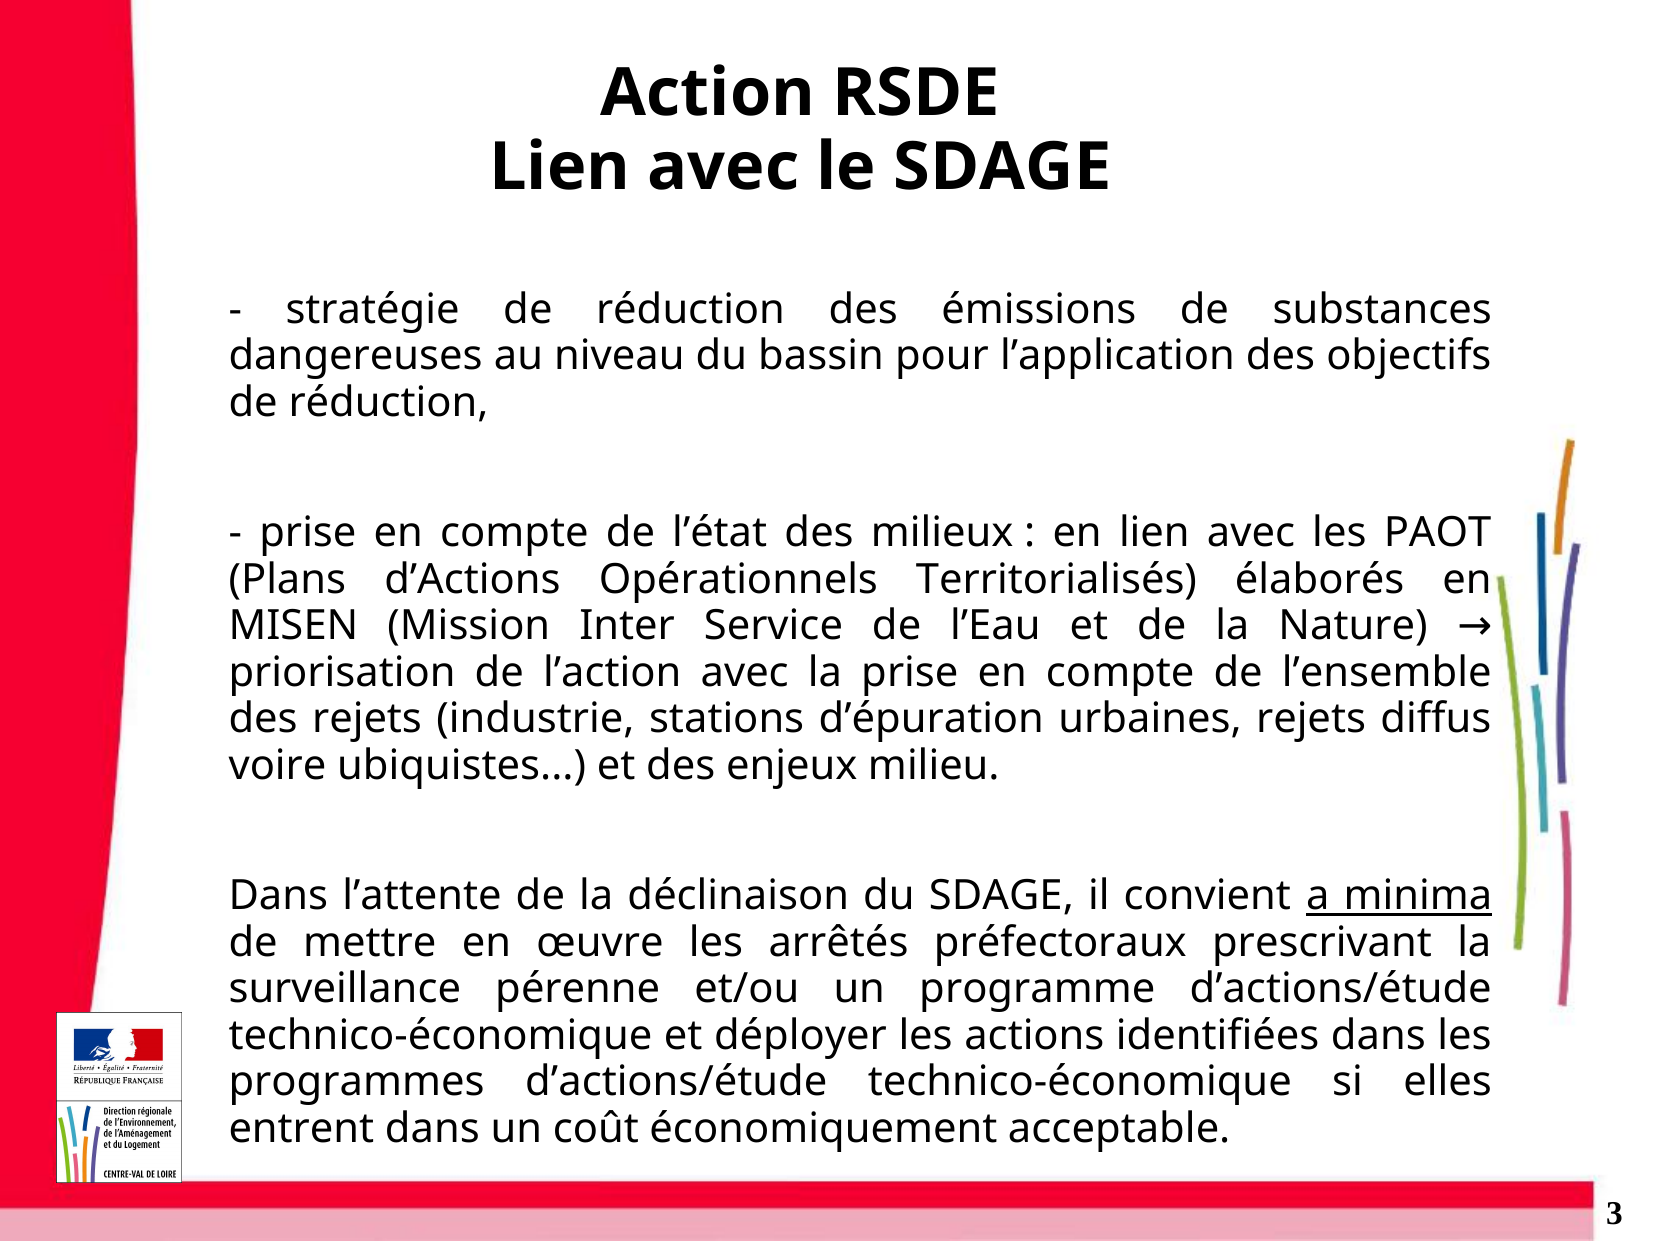

Action RSDE
Lien avec le SDAGE
- stratégie de réduction des émissions de substances dangereuses au niveau du bassin pour l’application des objectifs de réduction,
- prise en compte de l’état des milieux : en lien avec les PAOT (Plans d’Actions Opérationnels Territorialisés) élaborés en MISEN (Mission Inter Service de l’Eau et de la Nature) → priorisation de l’action avec la prise en compte de l’ensemble des rejets (industrie, stations d’épuration urbaines, rejets diffus voire ubiquistes...) et des enjeux milieu.
Dans l’attente de la déclinaison du SDAGE, il convient a minima de mettre en œuvre les arrêtés préfectoraux prescrivant la surveillance pérenne et/ou un programme d’actions/étude technico-économique et déployer les actions identifiées dans les programmes d’actions/étude technico-économique si elles entrent dans un coût économiquement acceptable.
11
3